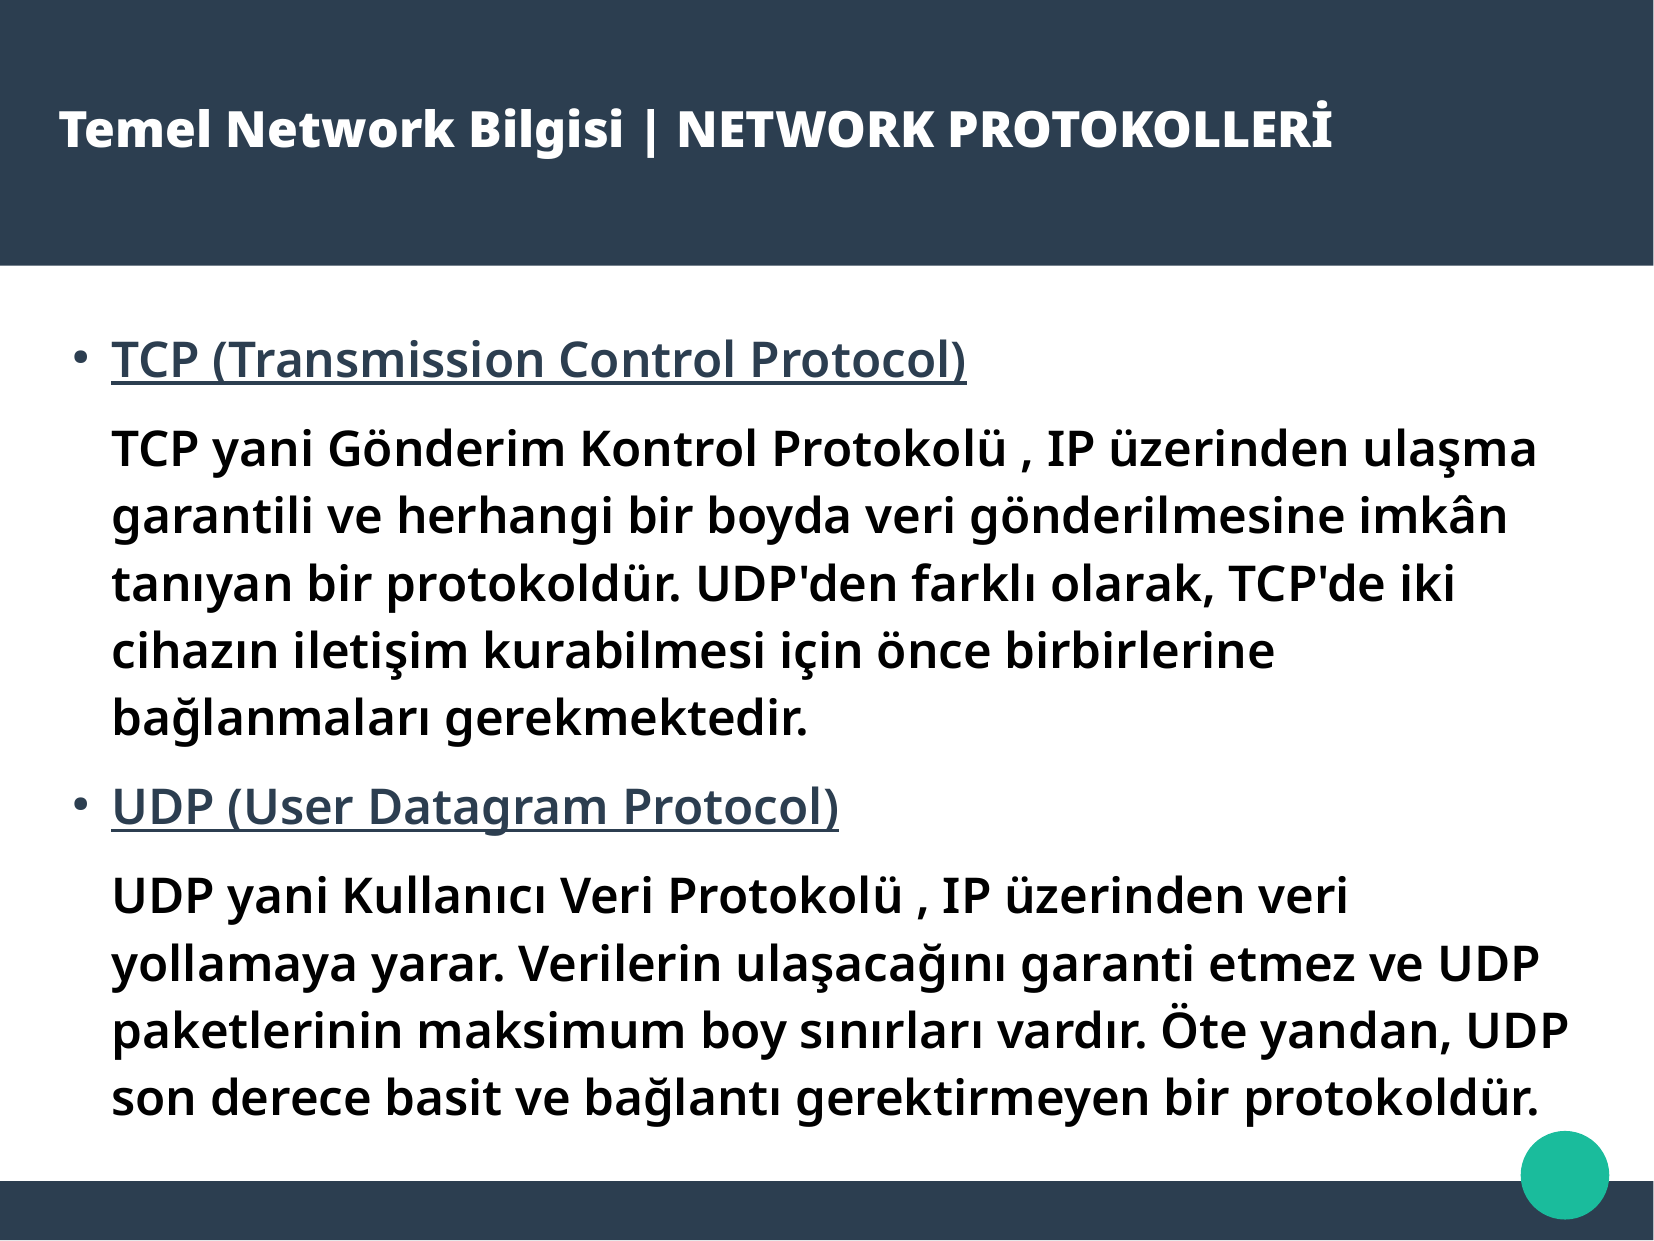

# Temel Network Bilgisi | NETWORK PROTOKOLLERİ
TCP (Transmission Control Protocol)
TCP yani Gönderim Kontrol Protokolü , IP üzerinden ulaşma garantili ve herhangi bir boyda veri gönderilmesine imkân tanıyan bir protokoldür. UDP'den farklı olarak, TCP'de iki cihazın iletişim kurabilmesi için önce birbirlerine bağlanmaları gerekmektedir.
UDP (User Datagram Protocol)
UDP yani Kullanıcı Veri Protokolü , IP üzerinden veri yollamaya yarar. Verilerin ulaşacağını garanti etmez ve UDP paketlerinin maksimum boy sınırları vardır. Öte yandan, UDP son derece basit ve bağlantı gerektirmeyen bir protokoldür.